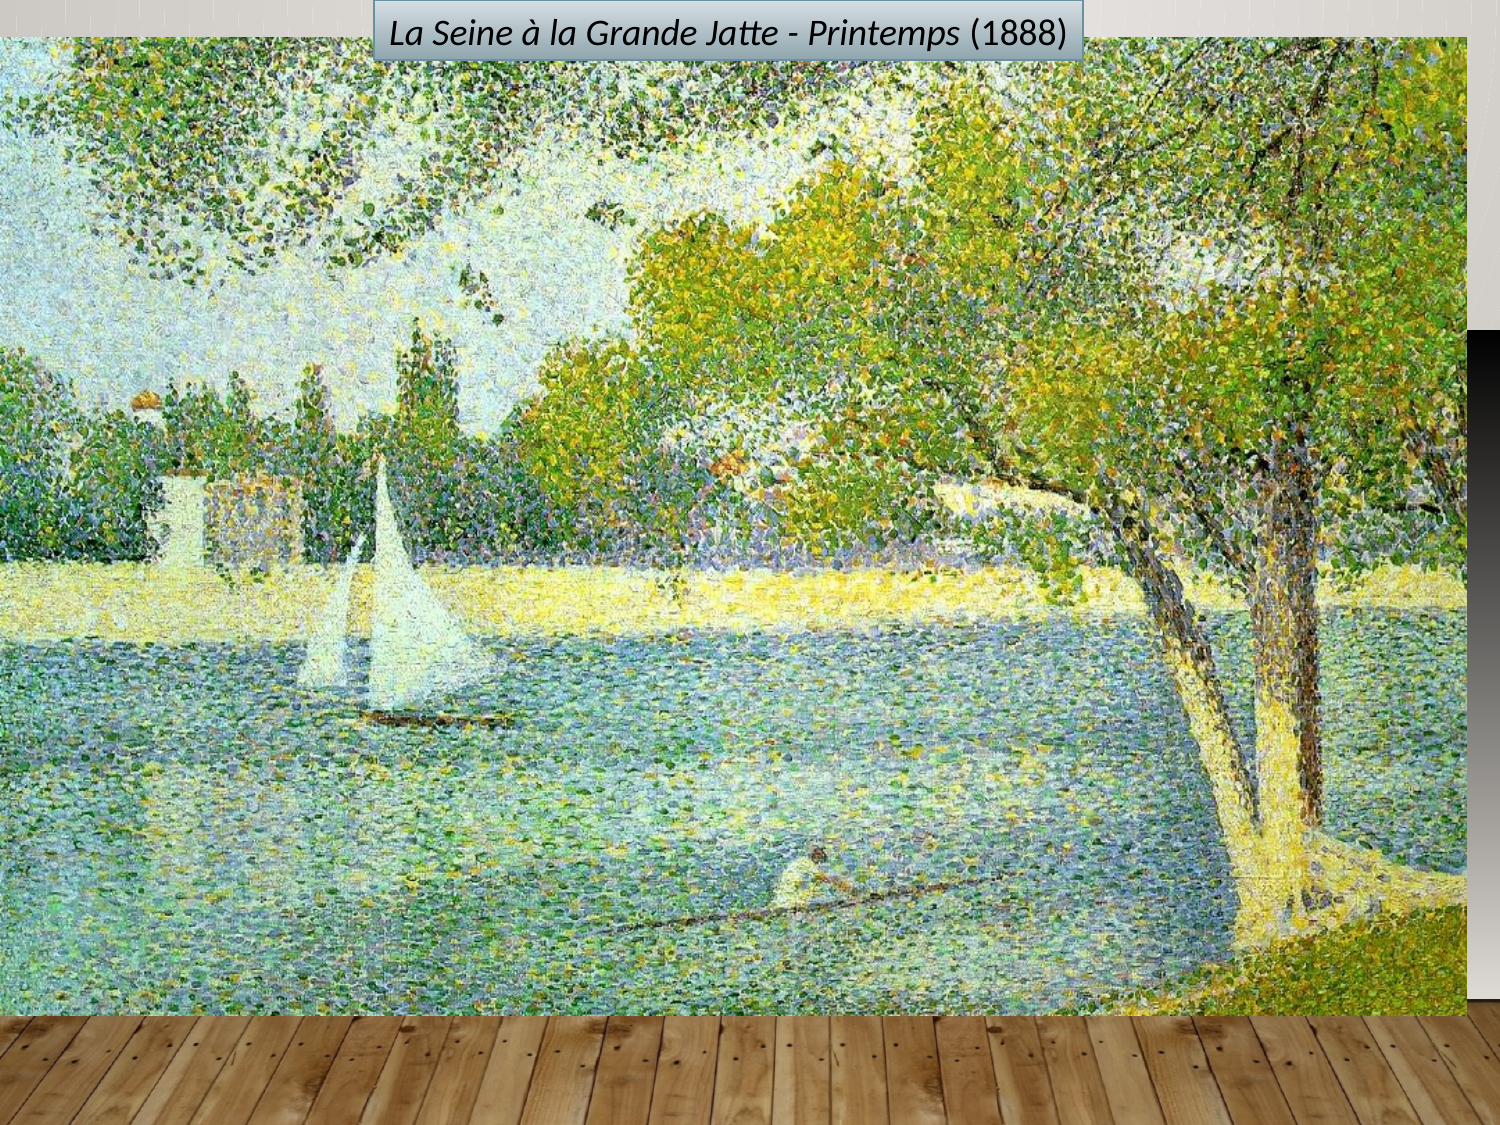

La Seine à la Grande Jatte - Printemps (1888)